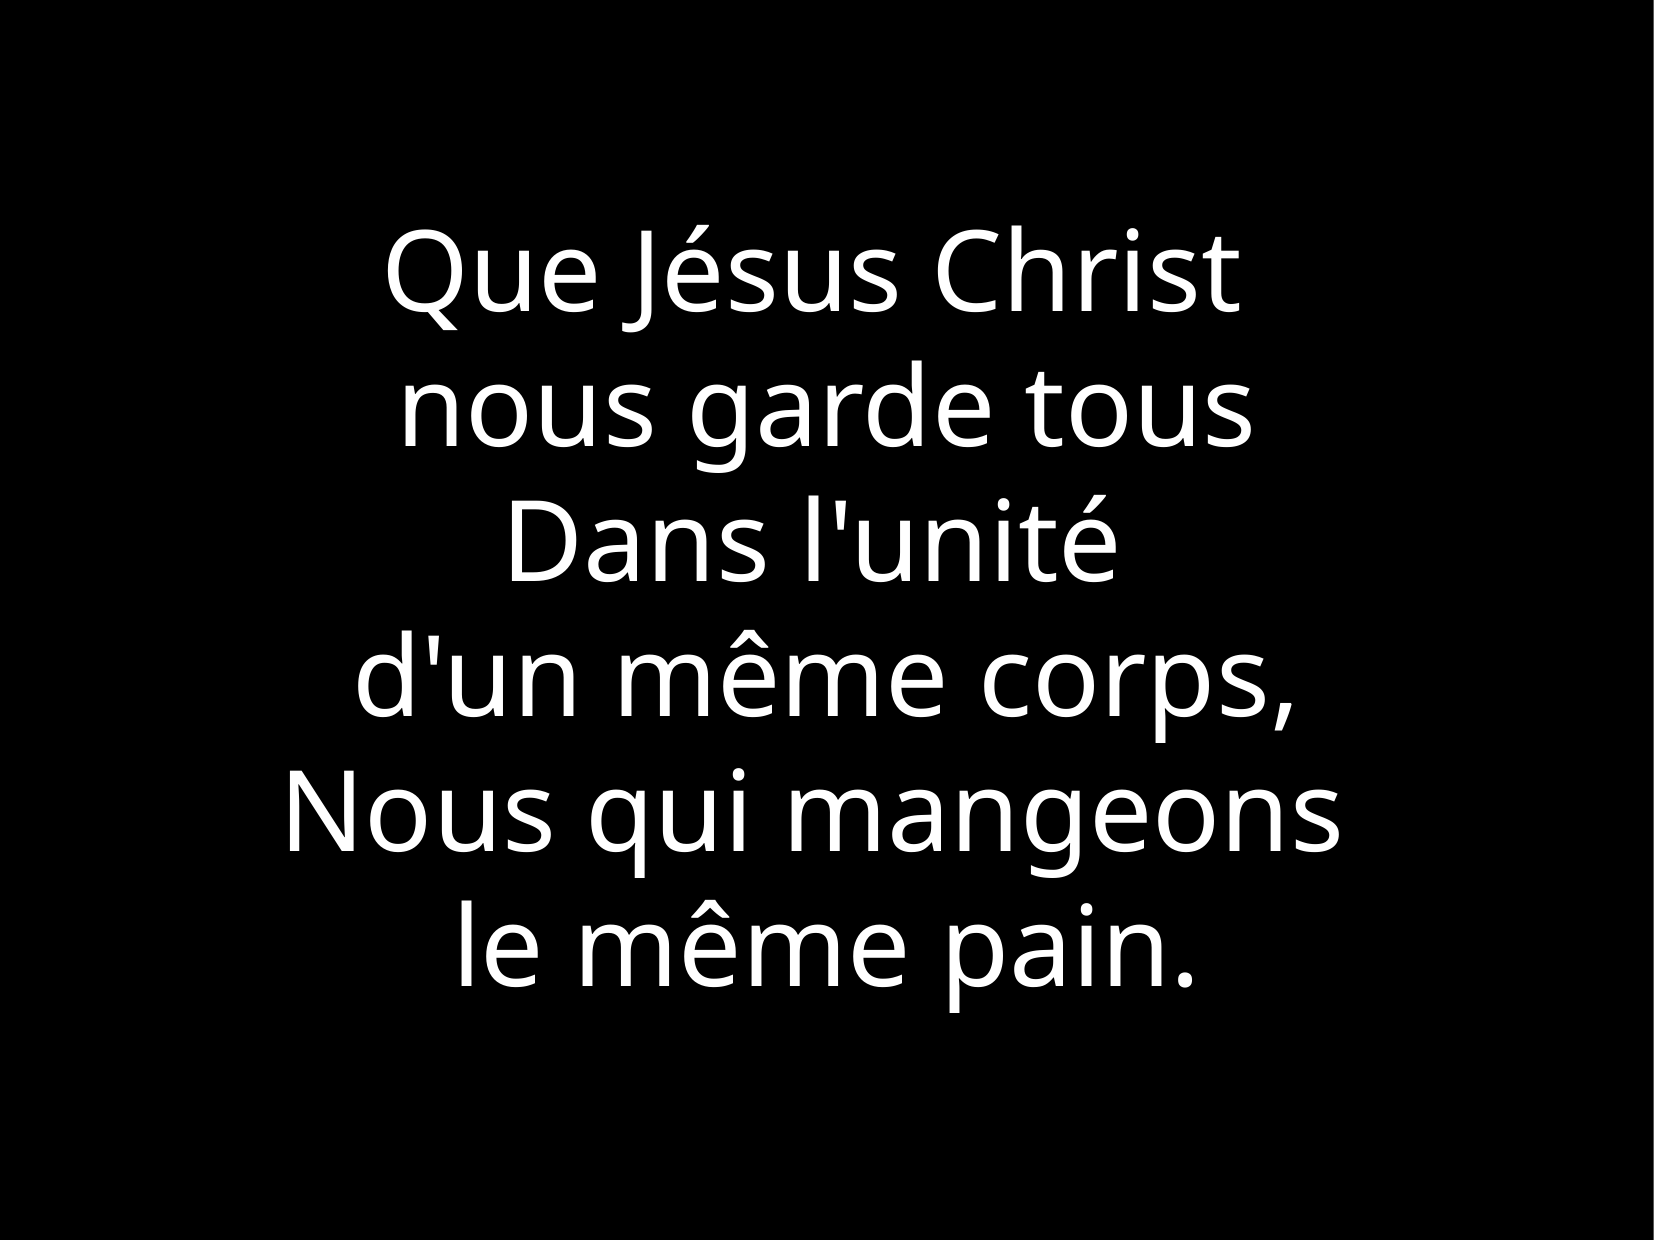

# Que Jésus Christ nous garde tous Dans l'unité d'un même corps, Nous qui mangeons le même pain.